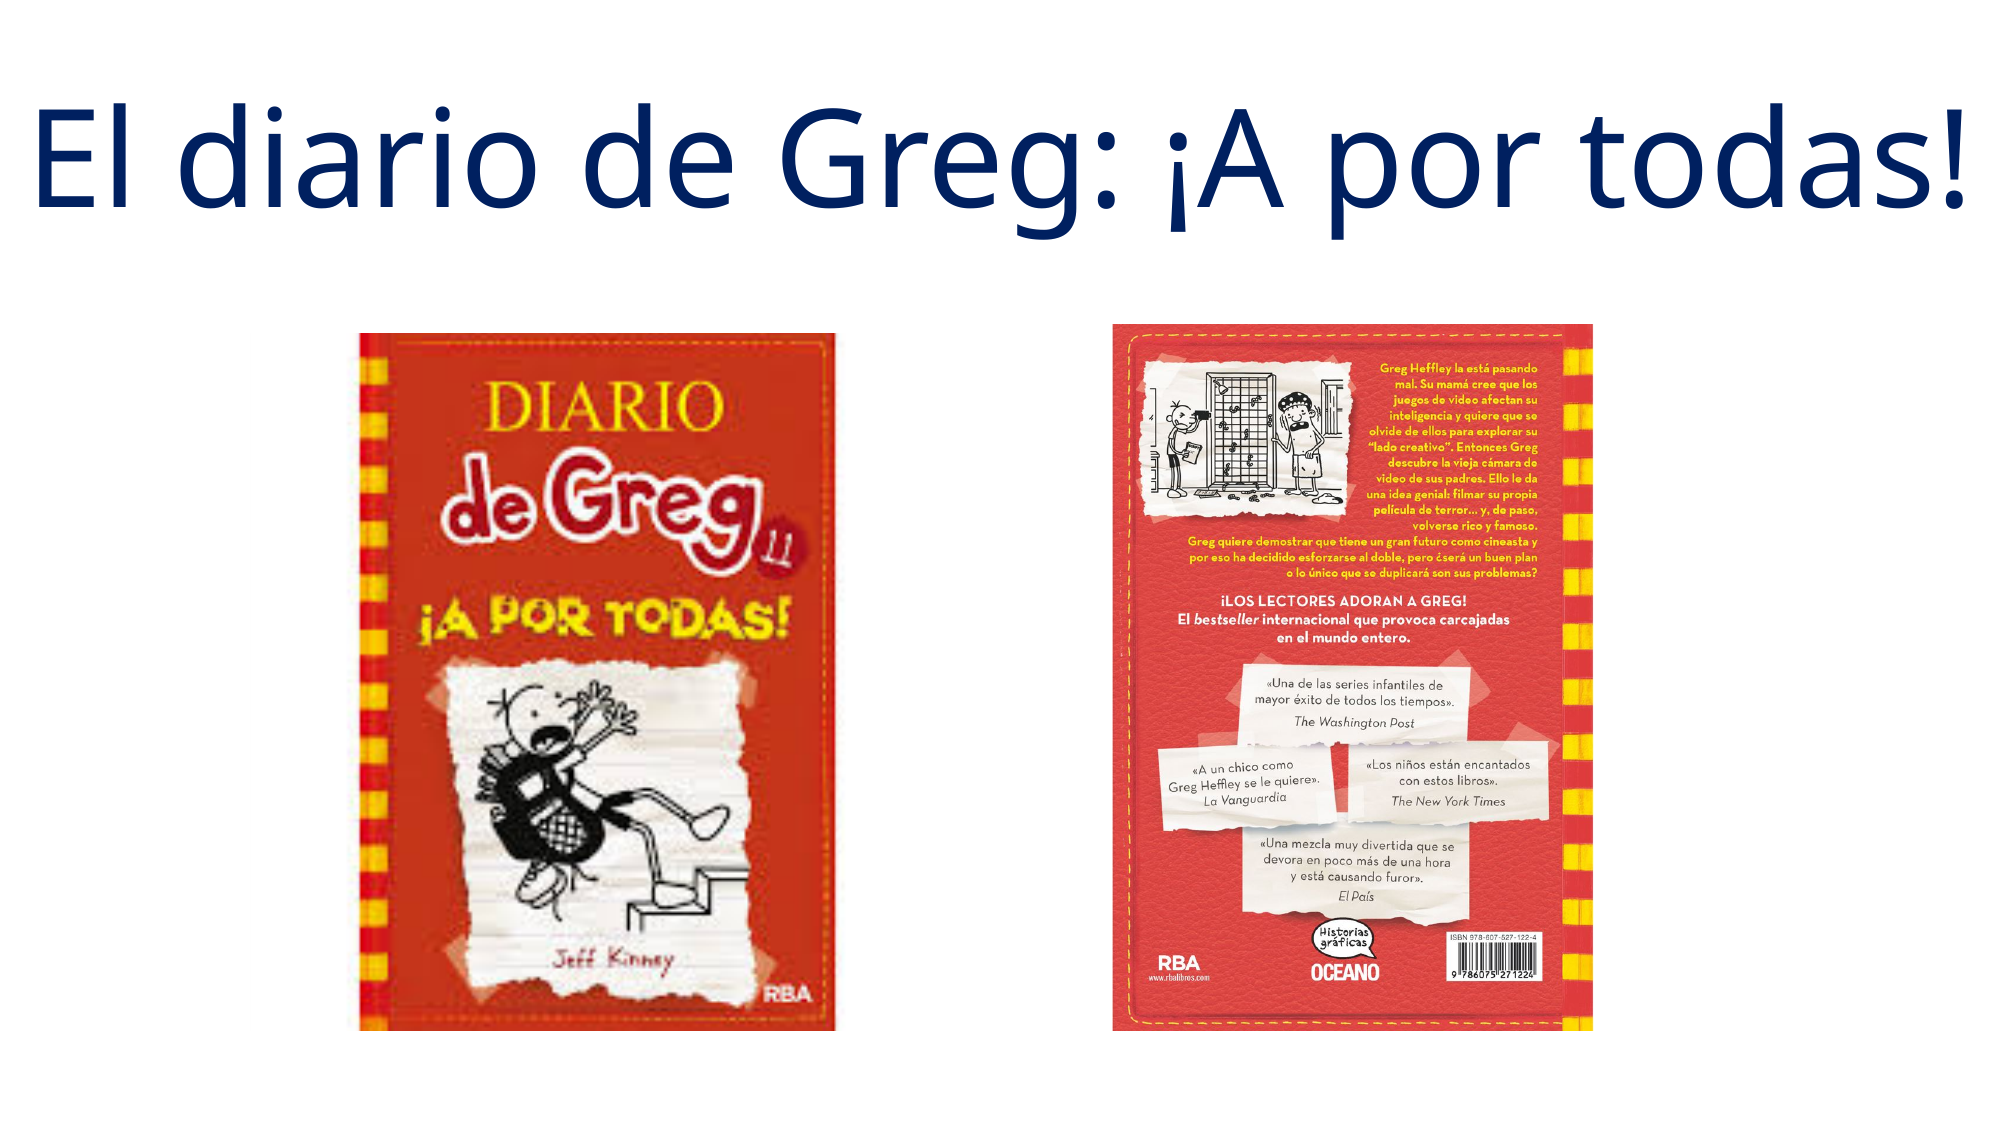

# El diario de Greg: ¡A por todas!